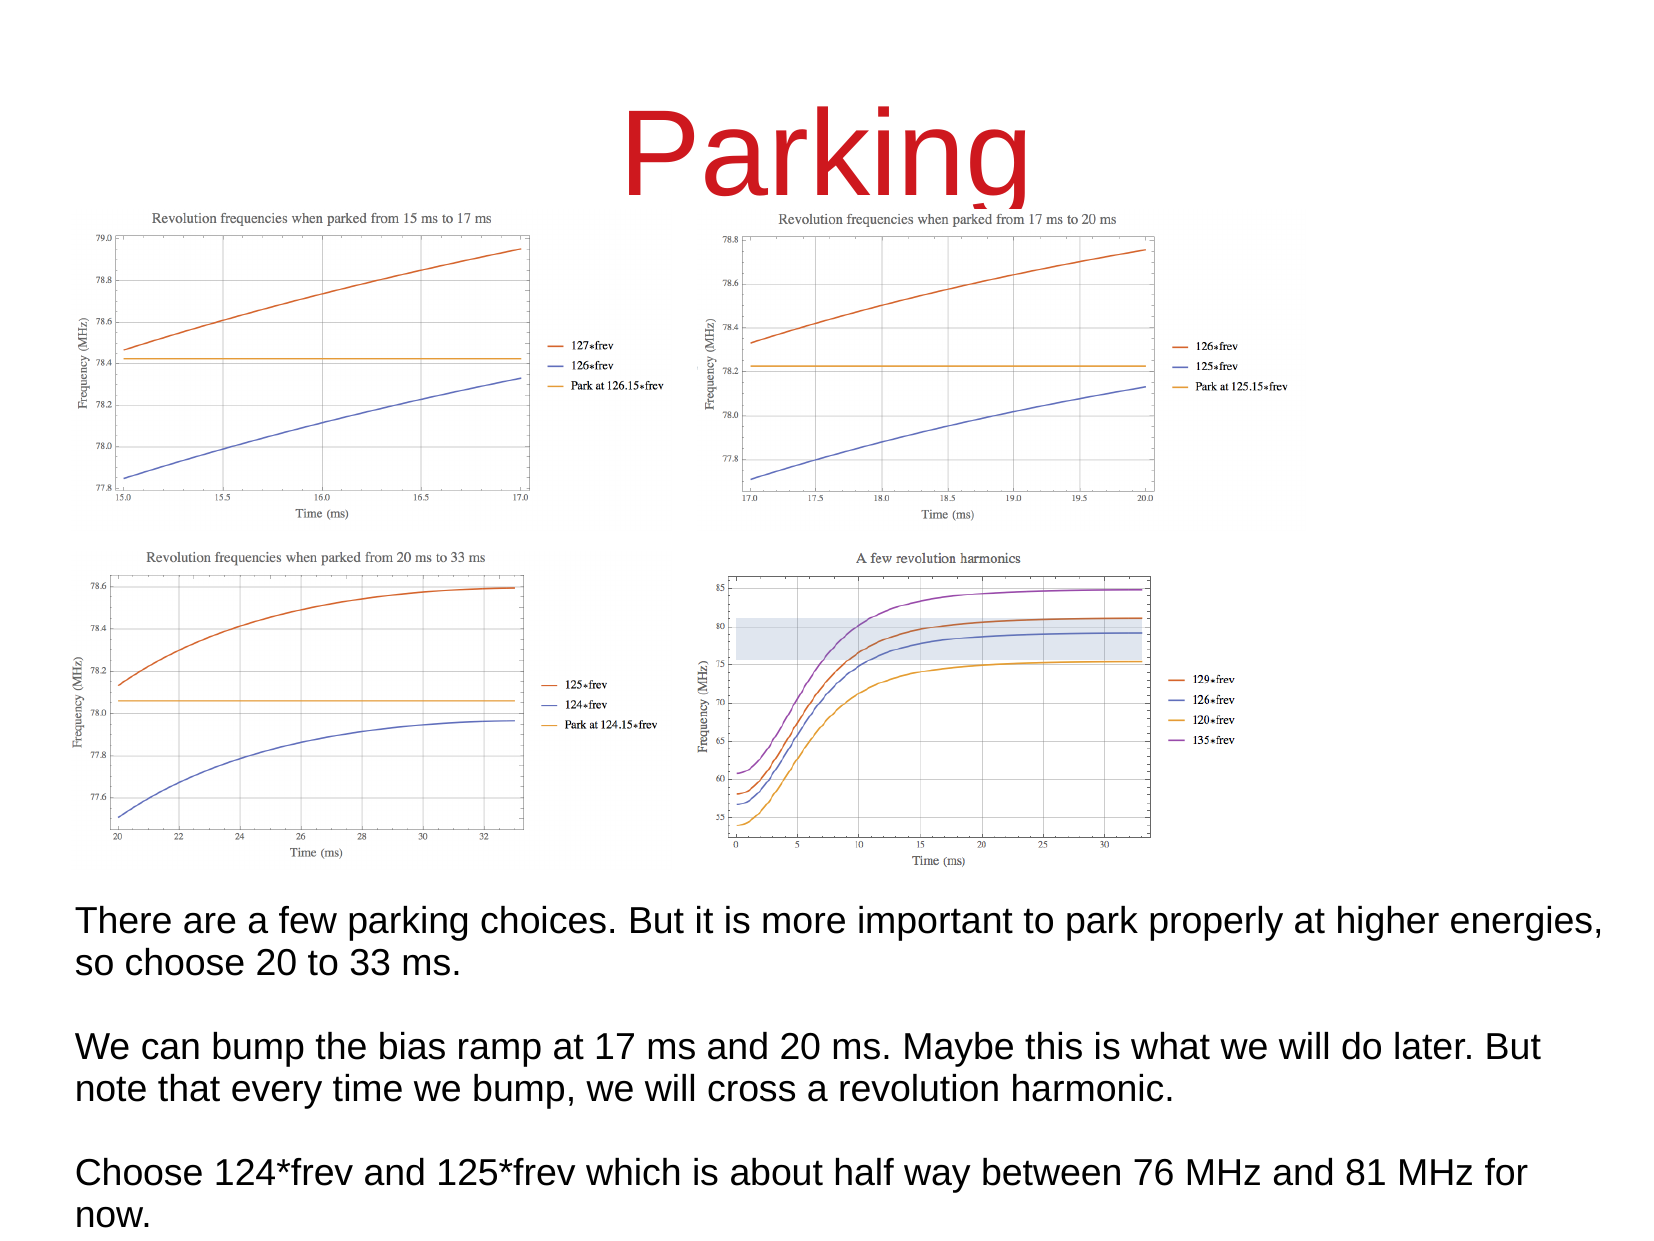

# Parking
There are a few parking choices. But it is more important to park properly at higher energies, so choose 20 to 33 ms.
We can bump the bias ramp at 17 ms and 20 ms. Maybe this is what we will do later. But note that every time we bump, we will cross a revolution harmonic.
Choose 124*frev and 125*frev which is about half way between 76 MHz and 81 MHz for now.